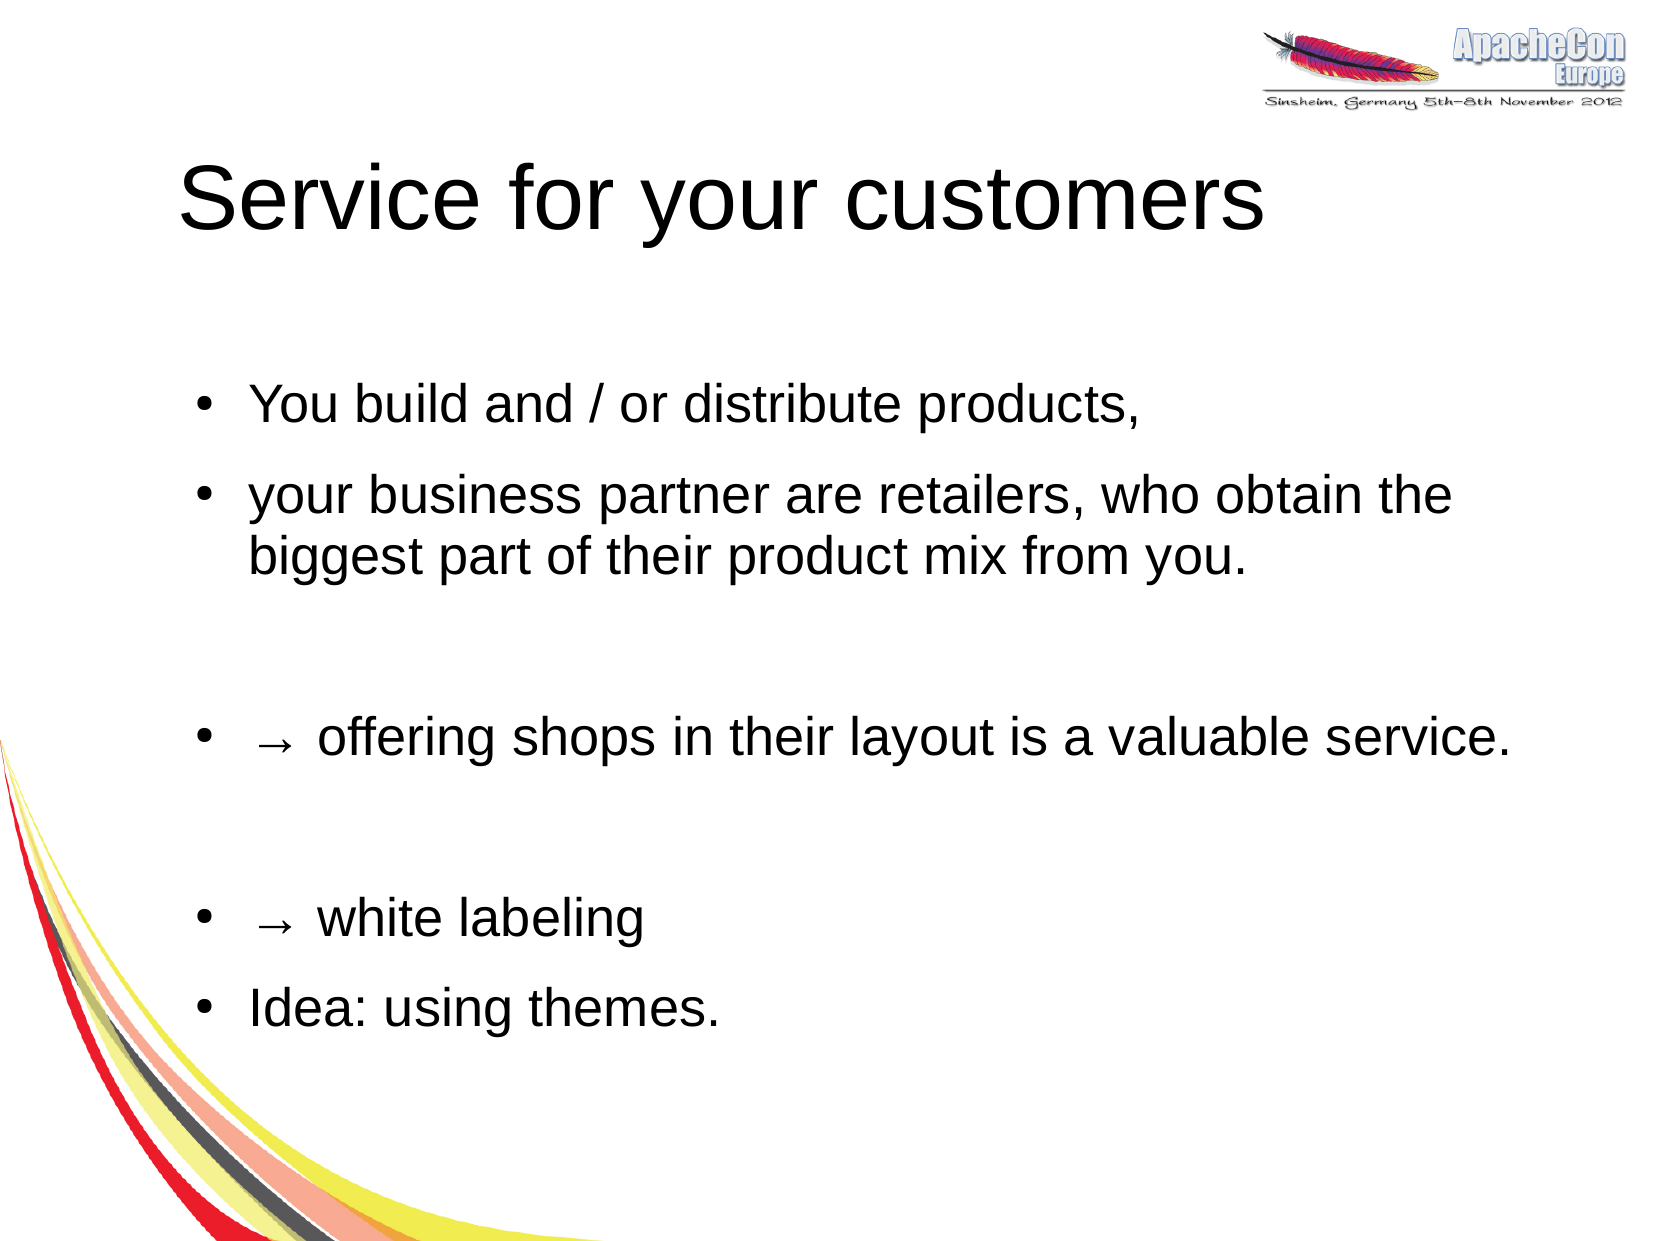

# Service for your customers
You build and / or distribute products,
your business partner are retailers, who obtain the biggest part of their product mix from you.
→ offering shops in their layout is a valuable service.
→ white labeling
Idea: using themes.